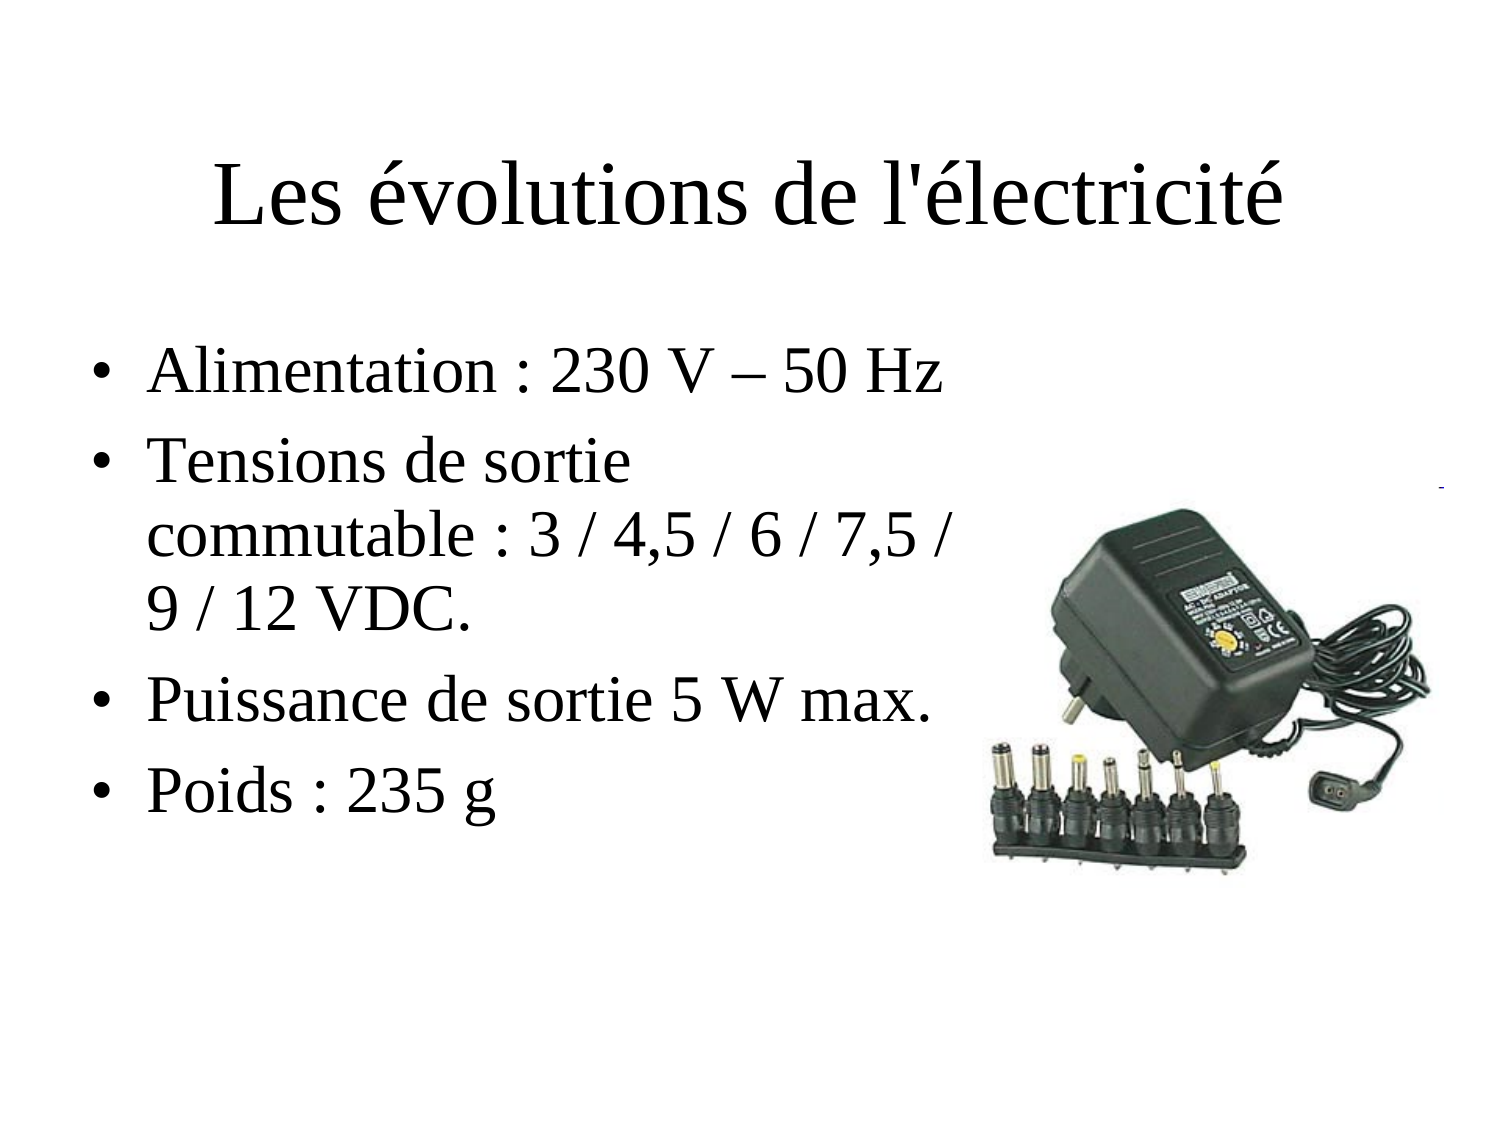

# Les évolutions de l'électricité
Alimentation : 230 V – 50 Hz
Tensions de sortie commutable : 3 / 4,5 / 6 / 7,5 / 9 / 12 VDC.
Puissance de sortie 5 W max.
Poids : 235 g